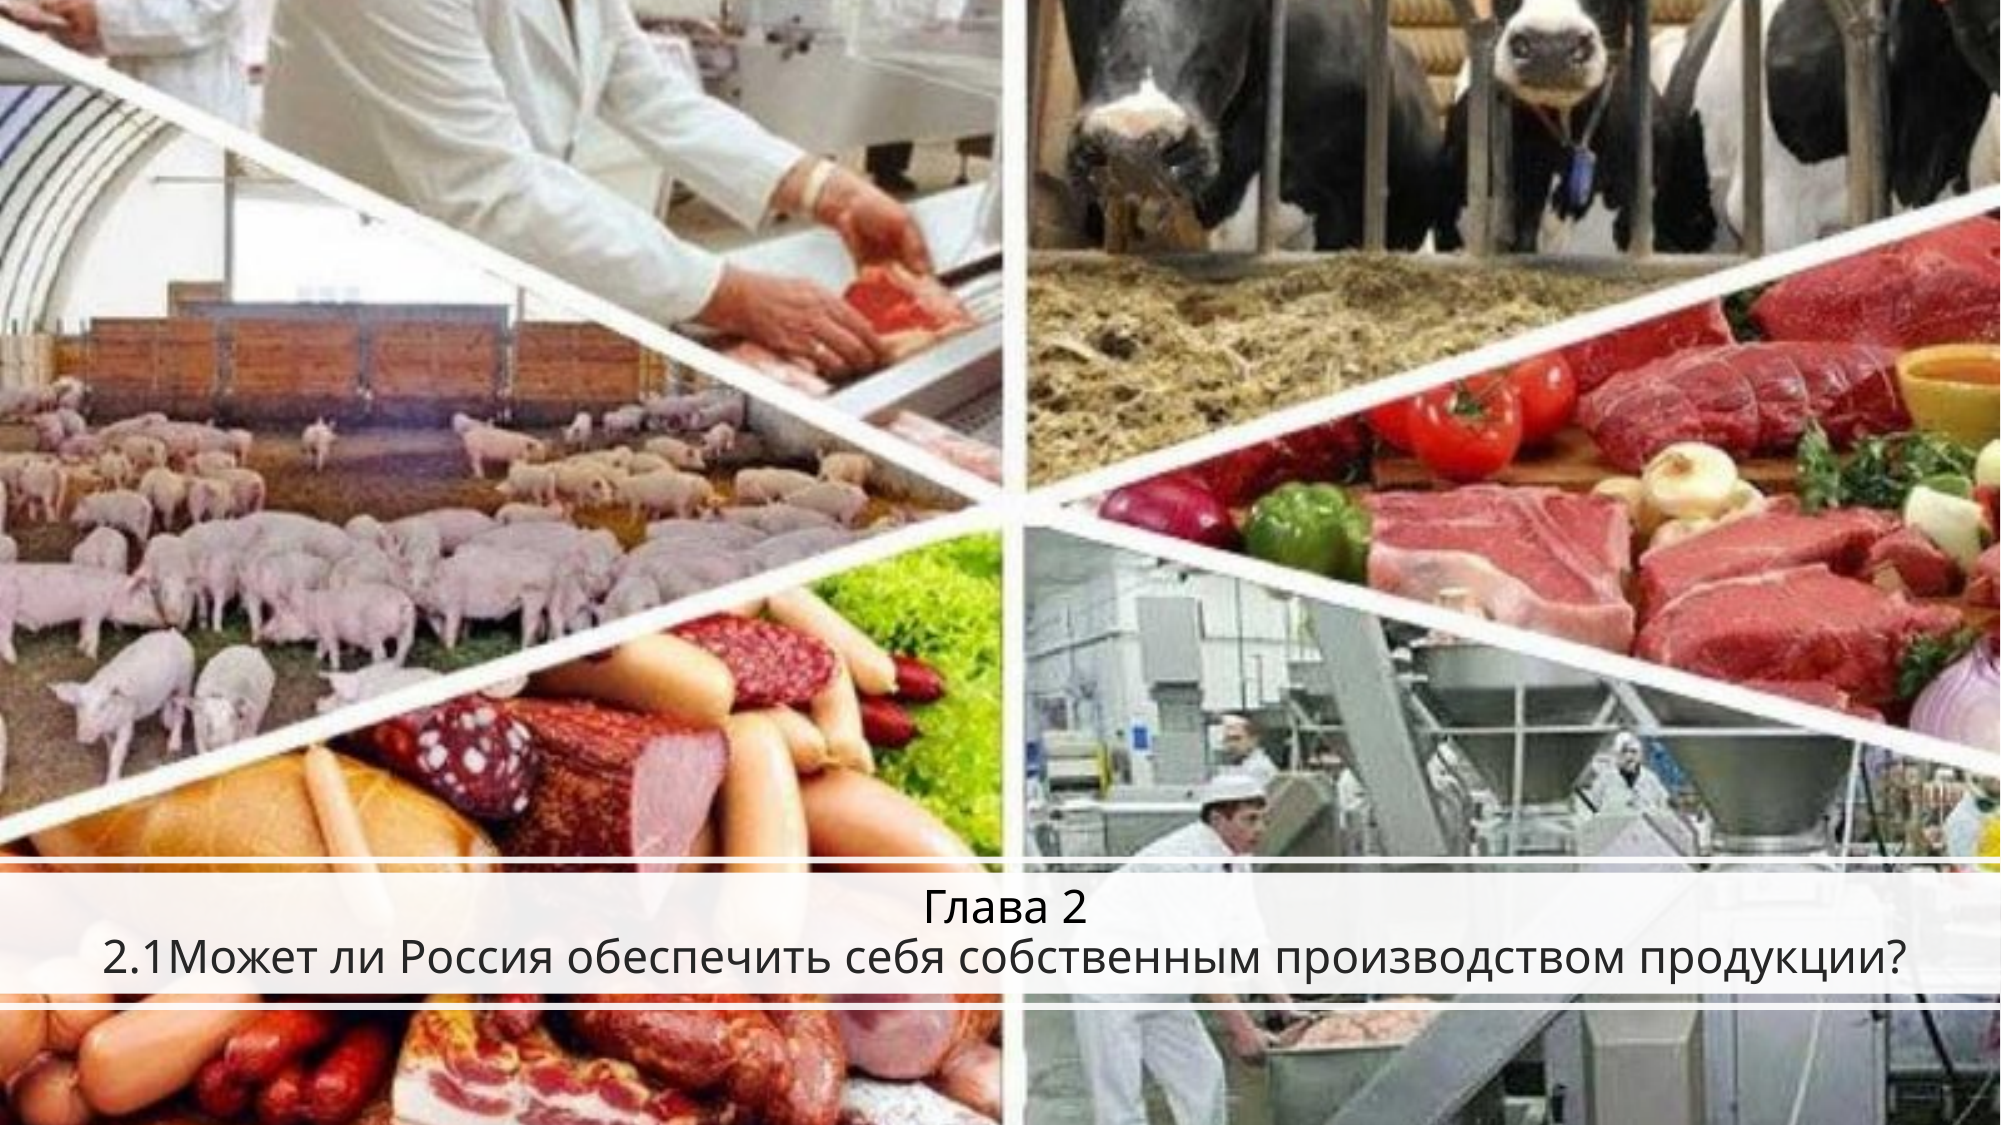

# Глава 2 2.1Может ли Россия обеспечить себя собственным производством продукции?